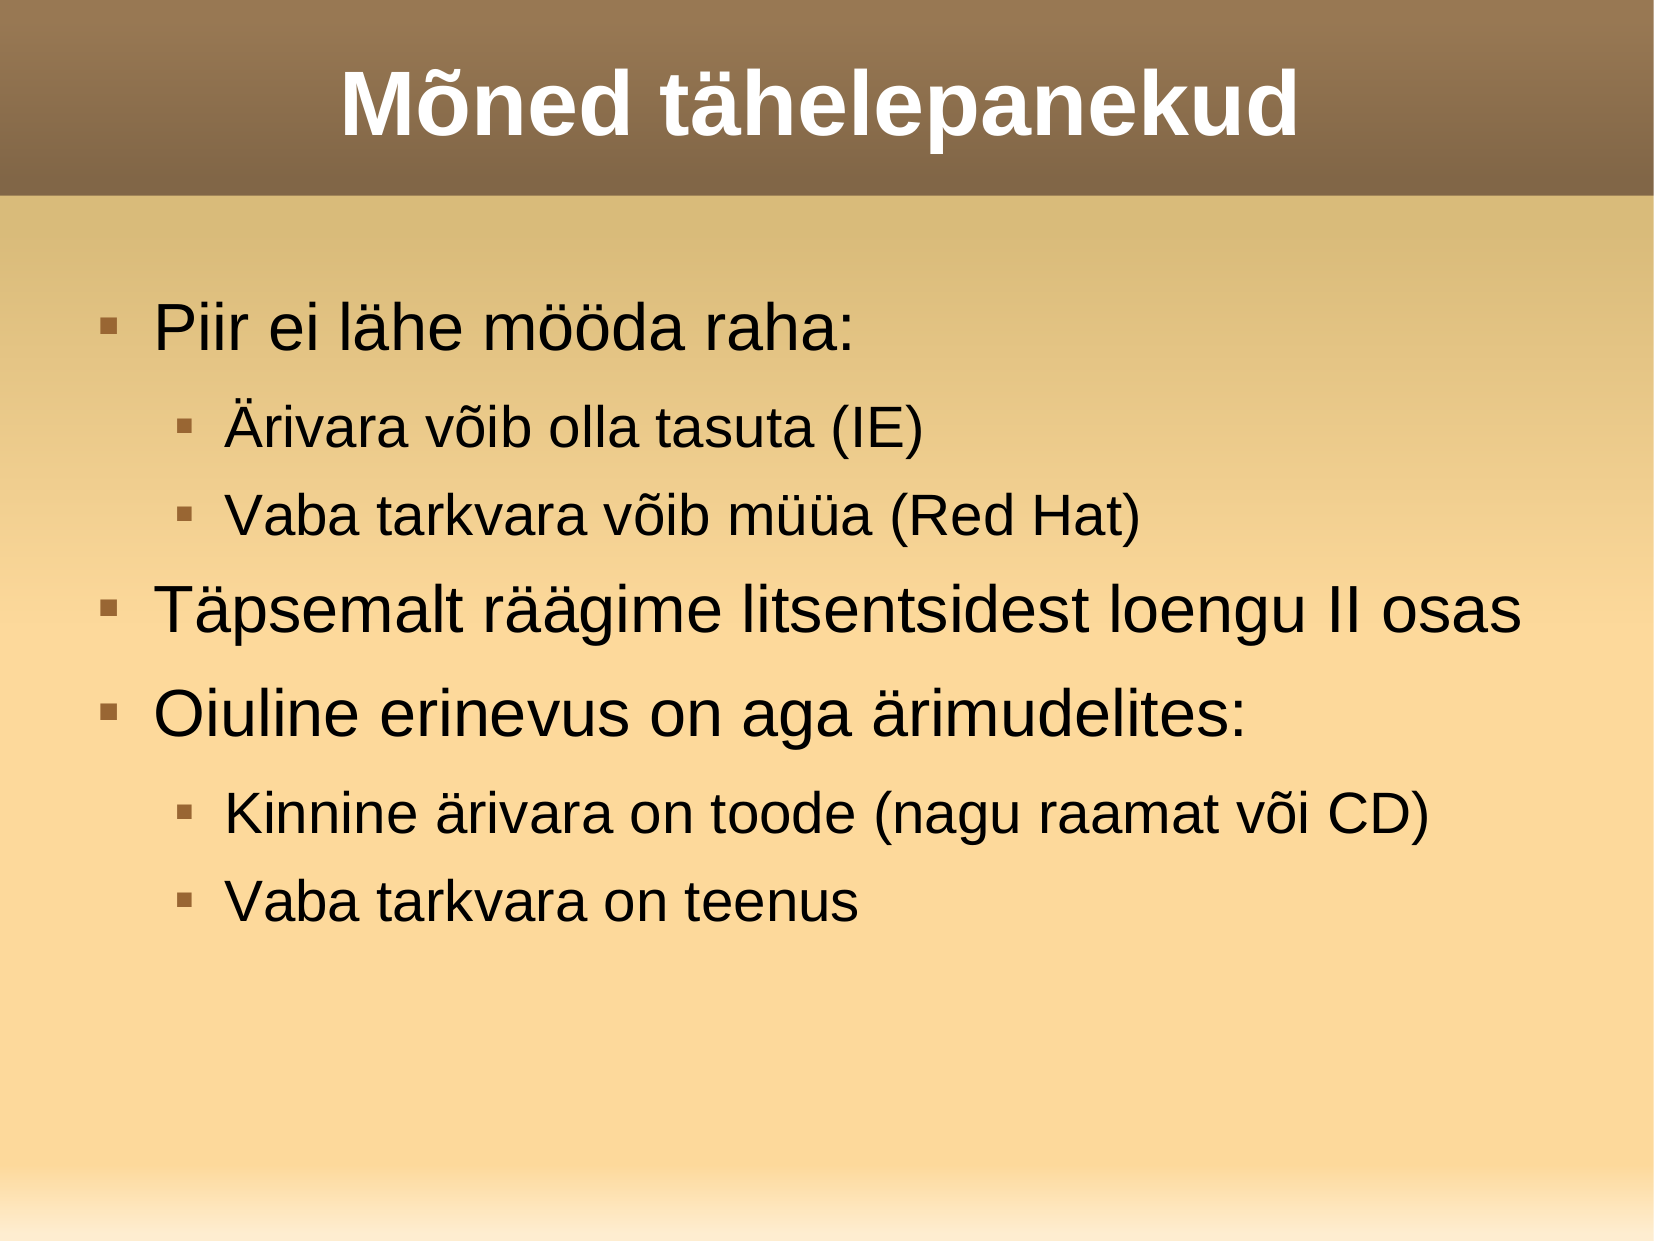

# Mõned tähelepanekud
Piir ei lähe mööda raha:
Ärivara võib olla tasuta (IE)
Vaba tarkvara võib müüa (Red Hat)
Täpsemalt räägime litsentsidest loengu II osas
Oiuline erinevus on aga ärimudelites:
Kinnine ärivara on toode (nagu raamat või CD)
Vaba tarkvara on teenus